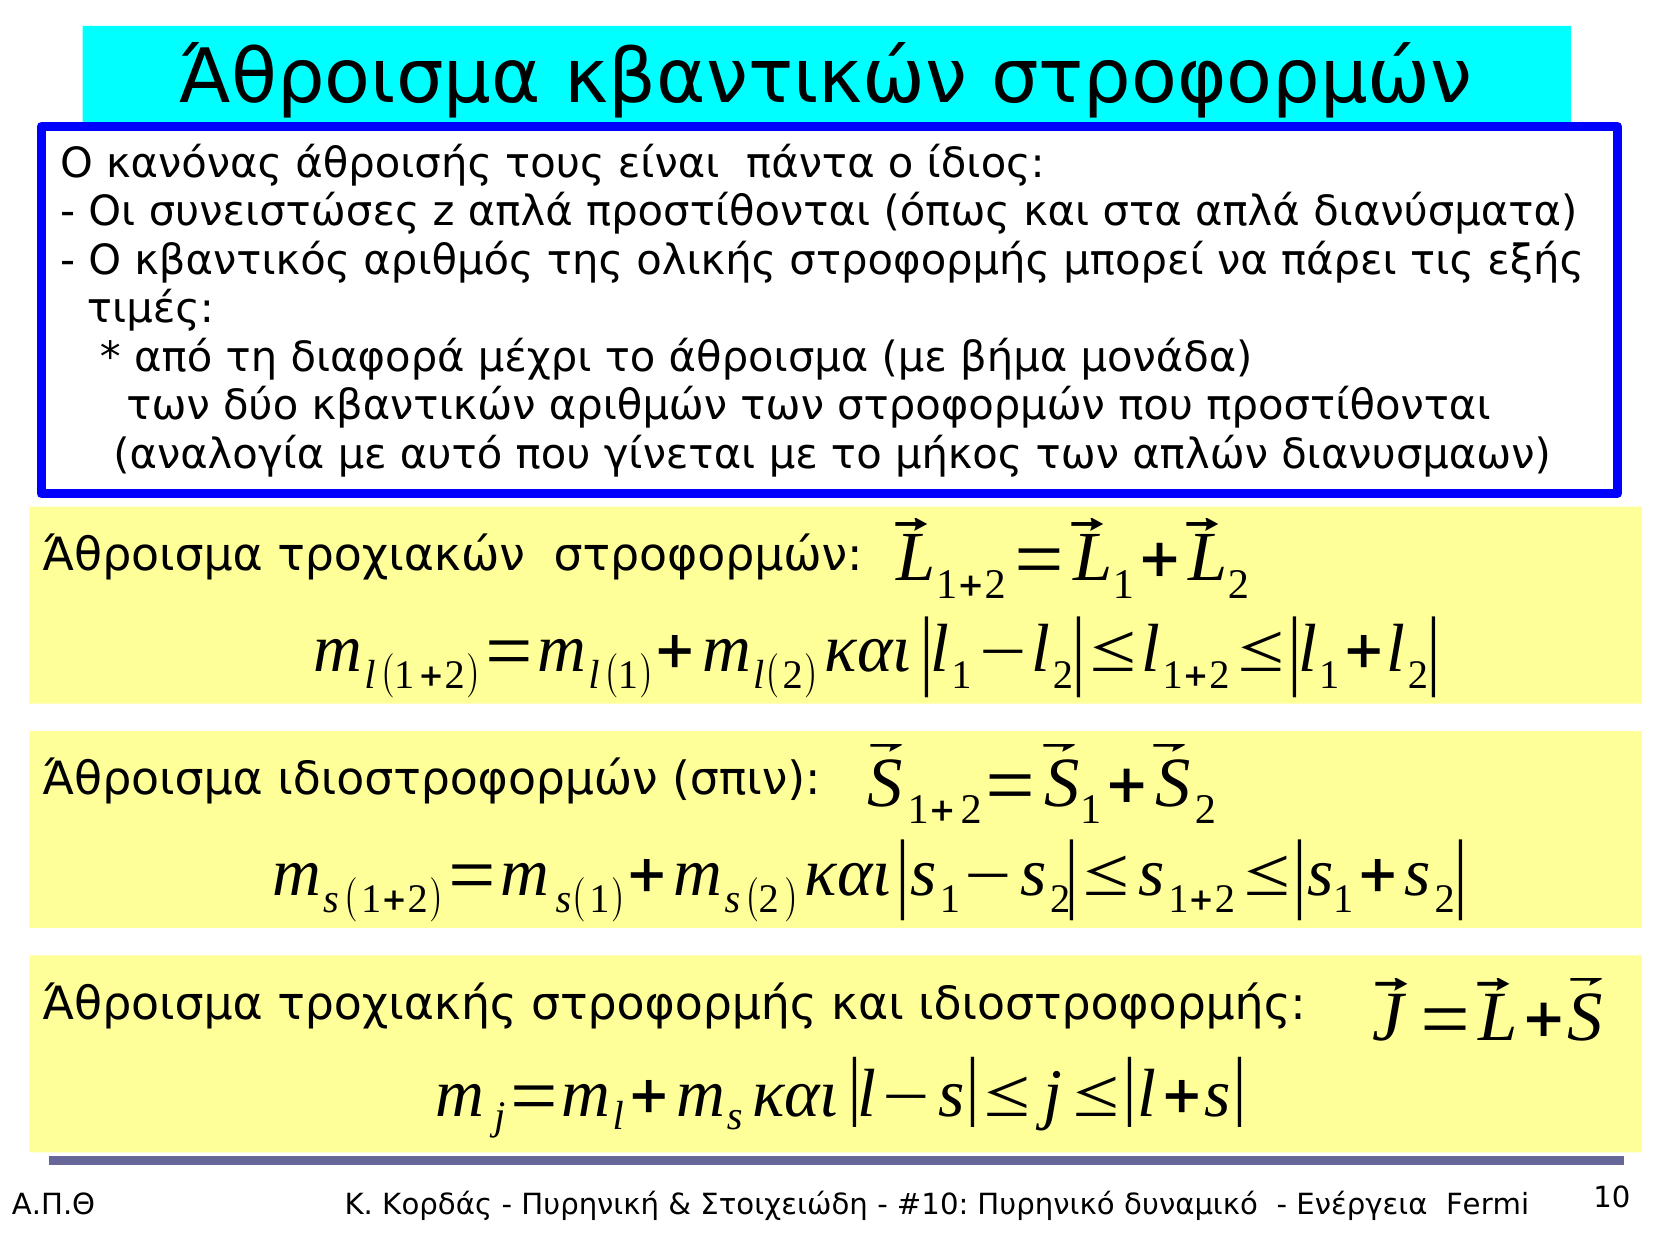

# Άθροισμα κβαντικών στροφορμών
Ο κανόνας άθροισής τους είναι πάντα ο ίδιος:
- Οι συνειστώσες z απλά προστίθονται (όπως και στα απλά διανύσματα)
- Ο κβαντικός αριθμός της ολικής στροφορμής μπορεί να πάρει τις εξής
 τιμές:
 * από τη διαφορά μέχρι το άθροισμα (με βήμα μονάδα)
 των δύο κβαντικών αριθμών των στροφορμών που προστίθονται
 (αναλογία με αυτό που γίνεται με το μήκος των απλών διανυσμαων)
Άθροισμα τροχιακών στροφορμών:
Άθροισμα ιδιοστροφορμών (σπιν):
Άθροισμα τροχιακής στροφορμής και ιδιοστροφορμής:
10
Α.Π.Θ
Κ. Κορδάς - Πυρηνική & Στοιχειώδη - #10: Πυρηνικό δυναμικό - Ενέργεια Fermi